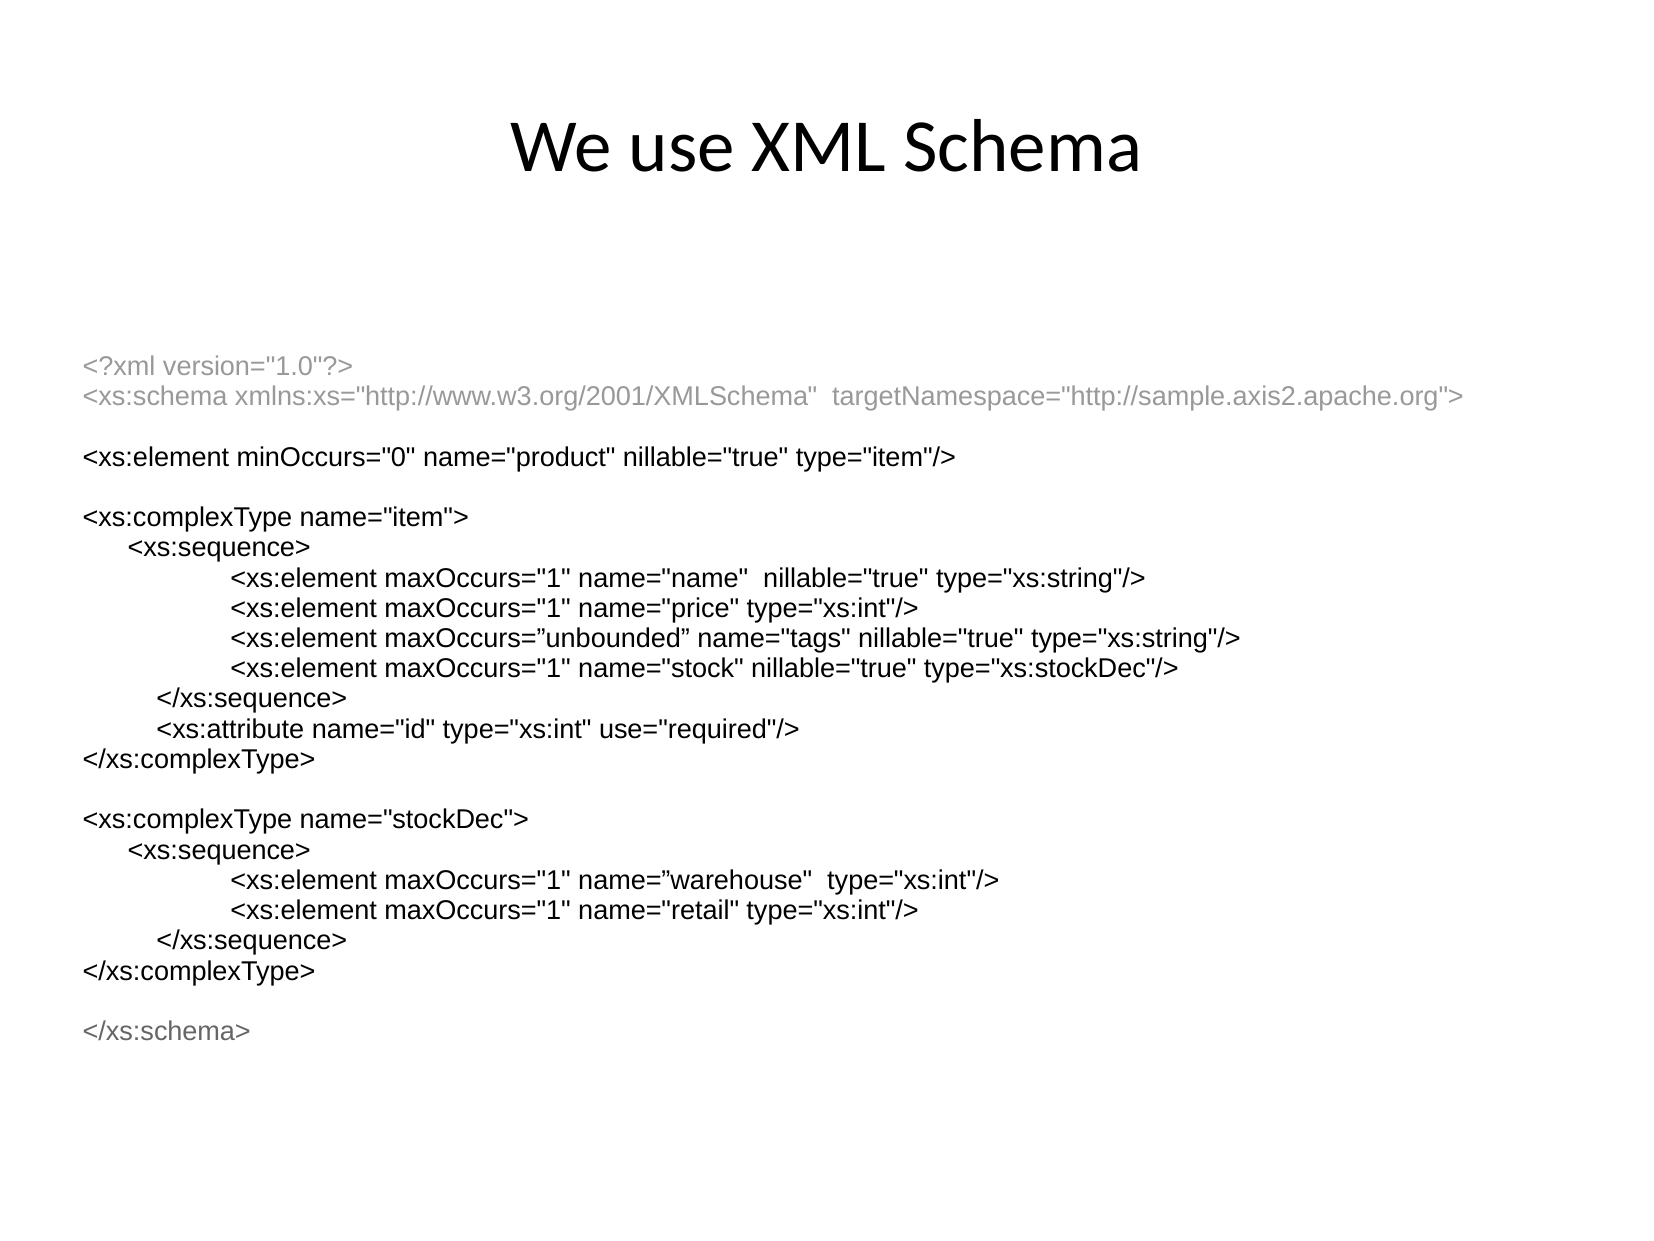

# We use XML Schema
<?xml version="1.0"?>
<xs:schema xmlns:xs="http://www.w3.org/2001/XMLSchema" targetNamespace="http://sample.axis2.apache.org">
<xs:element minOccurs="0" name="product" nillable="true" type="item"/>
<xs:complexType name="item">
 <xs:sequence>
 	<xs:element maxOccurs="1" name="name" nillable="true" type="xs:string"/>
		<xs:element maxOccurs="1" name="price" type="xs:int"/>
		<xs:element maxOccurs=”unbounded” name="tags" nillable="true" type="xs:string"/>
		<xs:element maxOccurs="1" name="stock" nillable="true" type="xs:stockDec"/>
	</xs:sequence>
	<xs:attribute name="id" type="xs:int" use="required"/>
</xs:complexType>
<xs:complexType name="stockDec">
 <xs:sequence>
 	<xs:element maxOccurs="1" name=”warehouse" type="xs:int"/>
		<xs:element maxOccurs="1" name="retail" type="xs:int"/>
	</xs:sequence>
</xs:complexType>
</xs:schema>